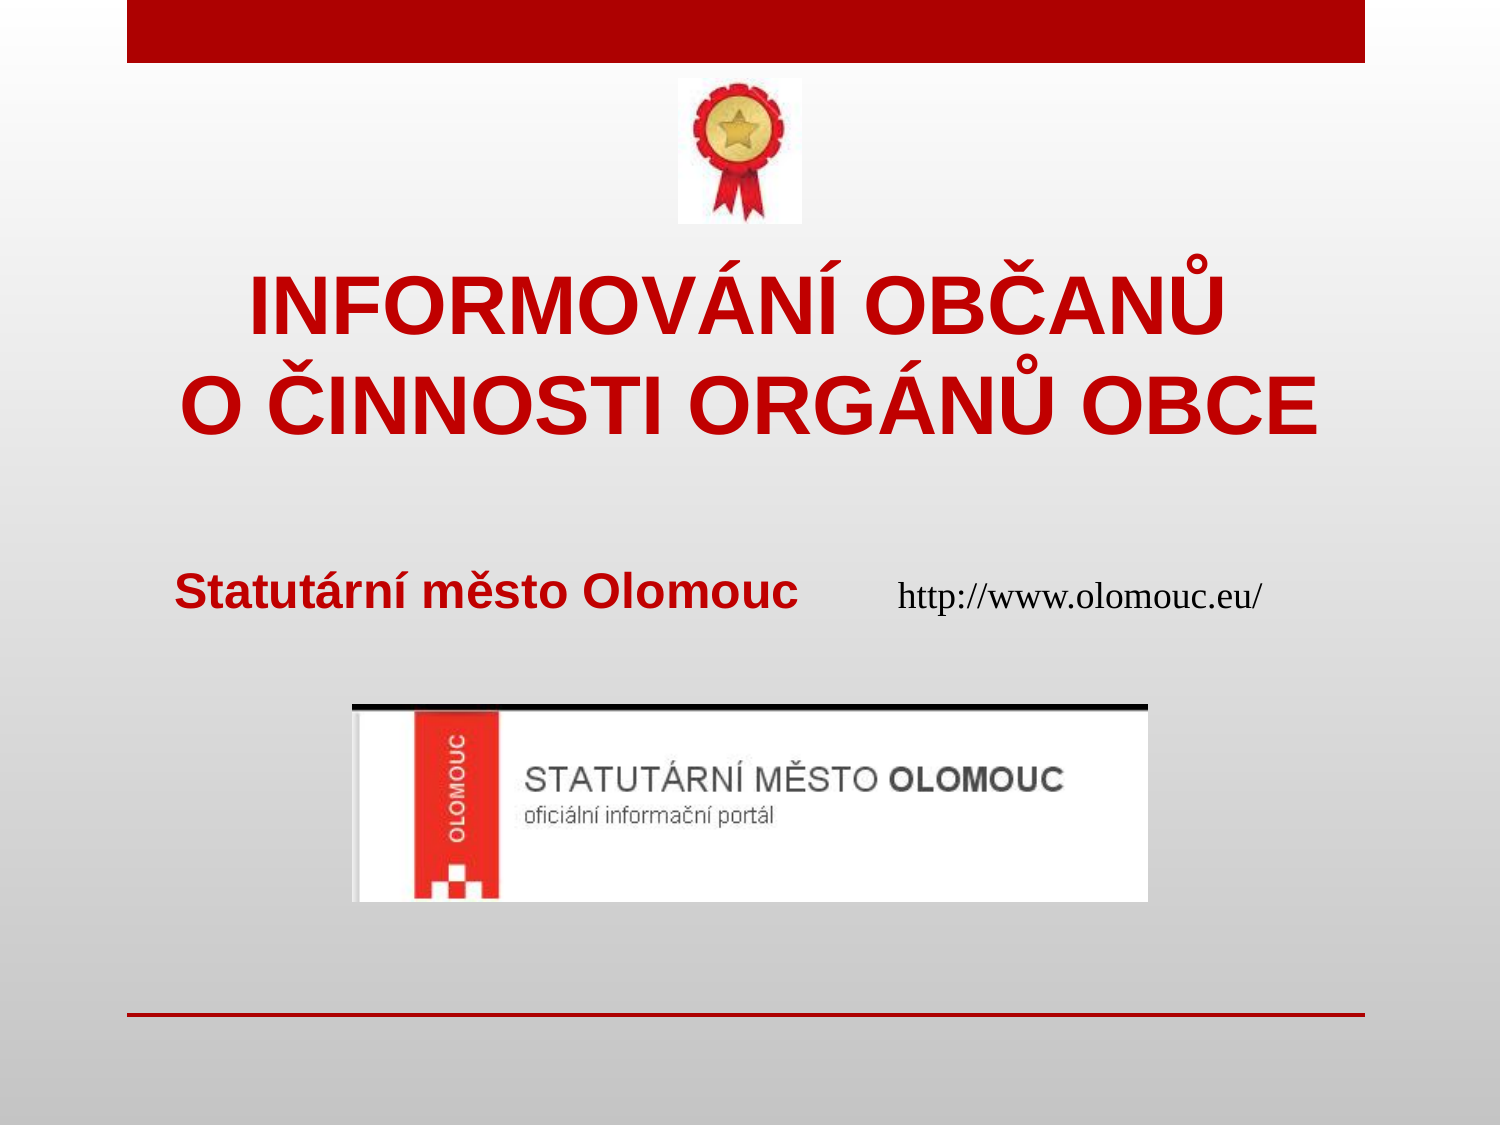

INFORMOVÁNÍ OBČANŮ
O ČINNOSTI ORGÁNŮ OBCE
Statutární město Olomouc http://www.olomouc.eu/